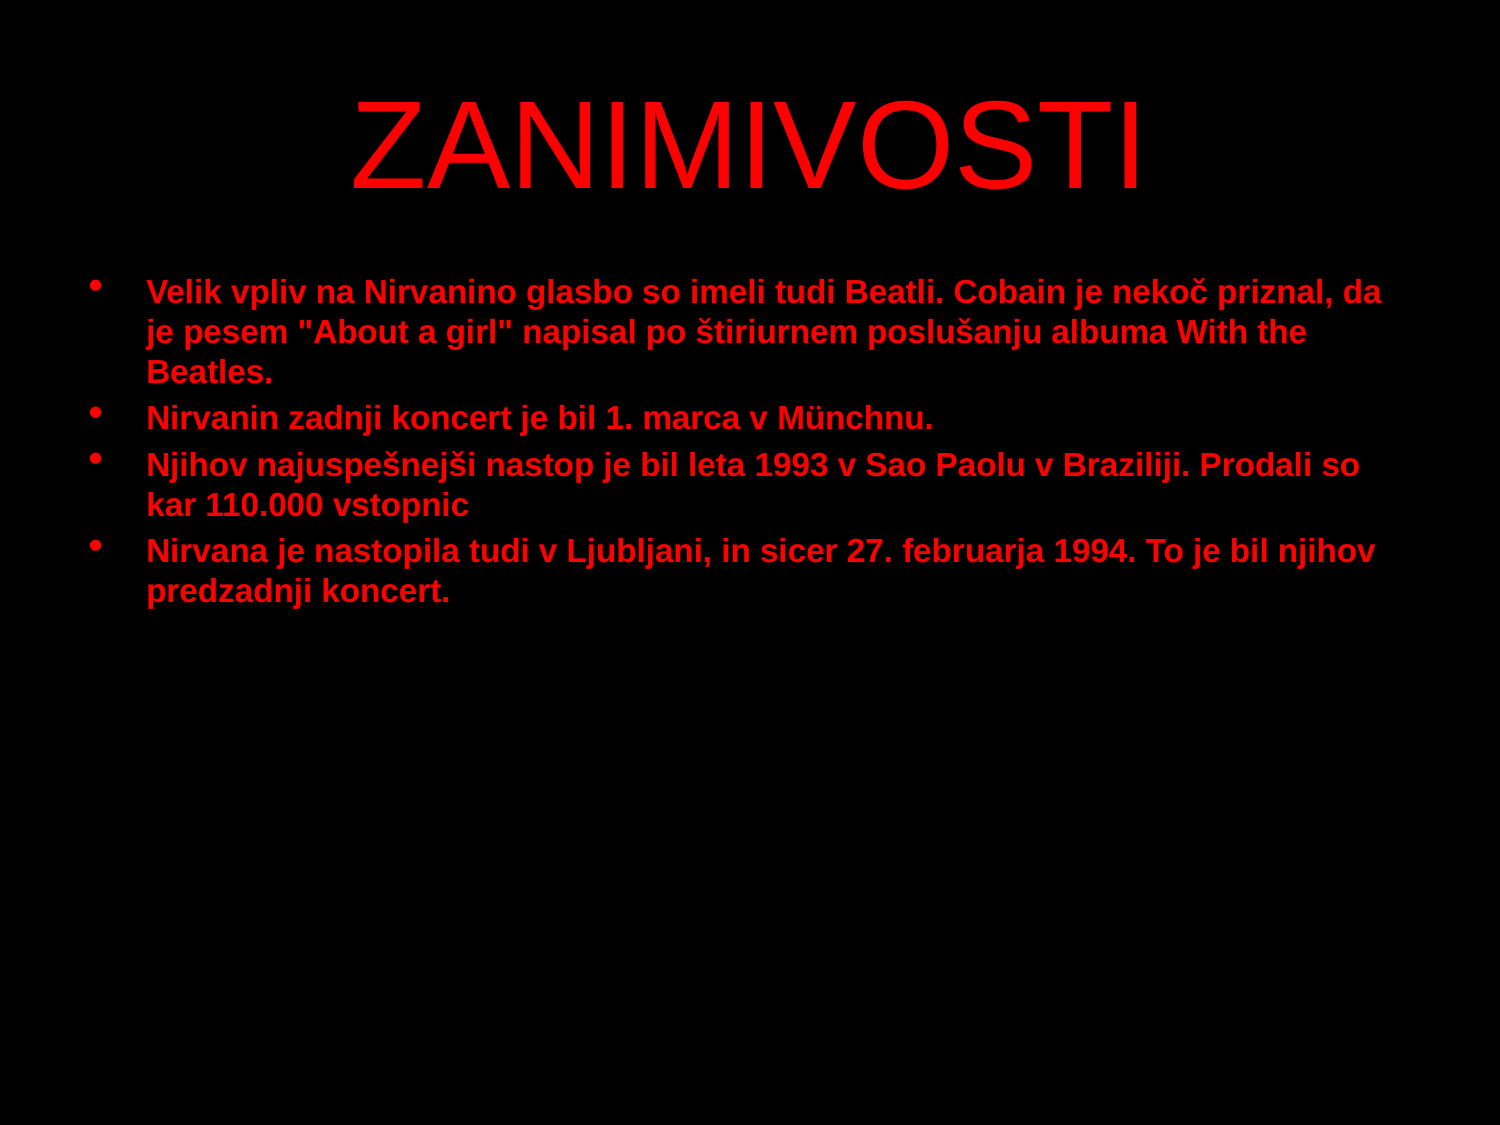

# ZANIMIVOSTI
Velik vpliv na Nirvanino glasbo so imeli tudi Beatli. Cobain je nekoč priznal, da je pesem "About a girl" napisal po štiriurnem poslušanju albuma With the Beatles.
Nirvanin zadnji koncert je bil 1. marca v Münchnu.
Njihov najuspešnejši nastop je bil leta 1993 v Sao Paolu v Braziliji. Prodali so kar 110.000 vstopnic
Nirvana je nastopila tudi v Ljubljani, in sicer 27. februarja 1994. To je bil njihov predzadnji koncert.